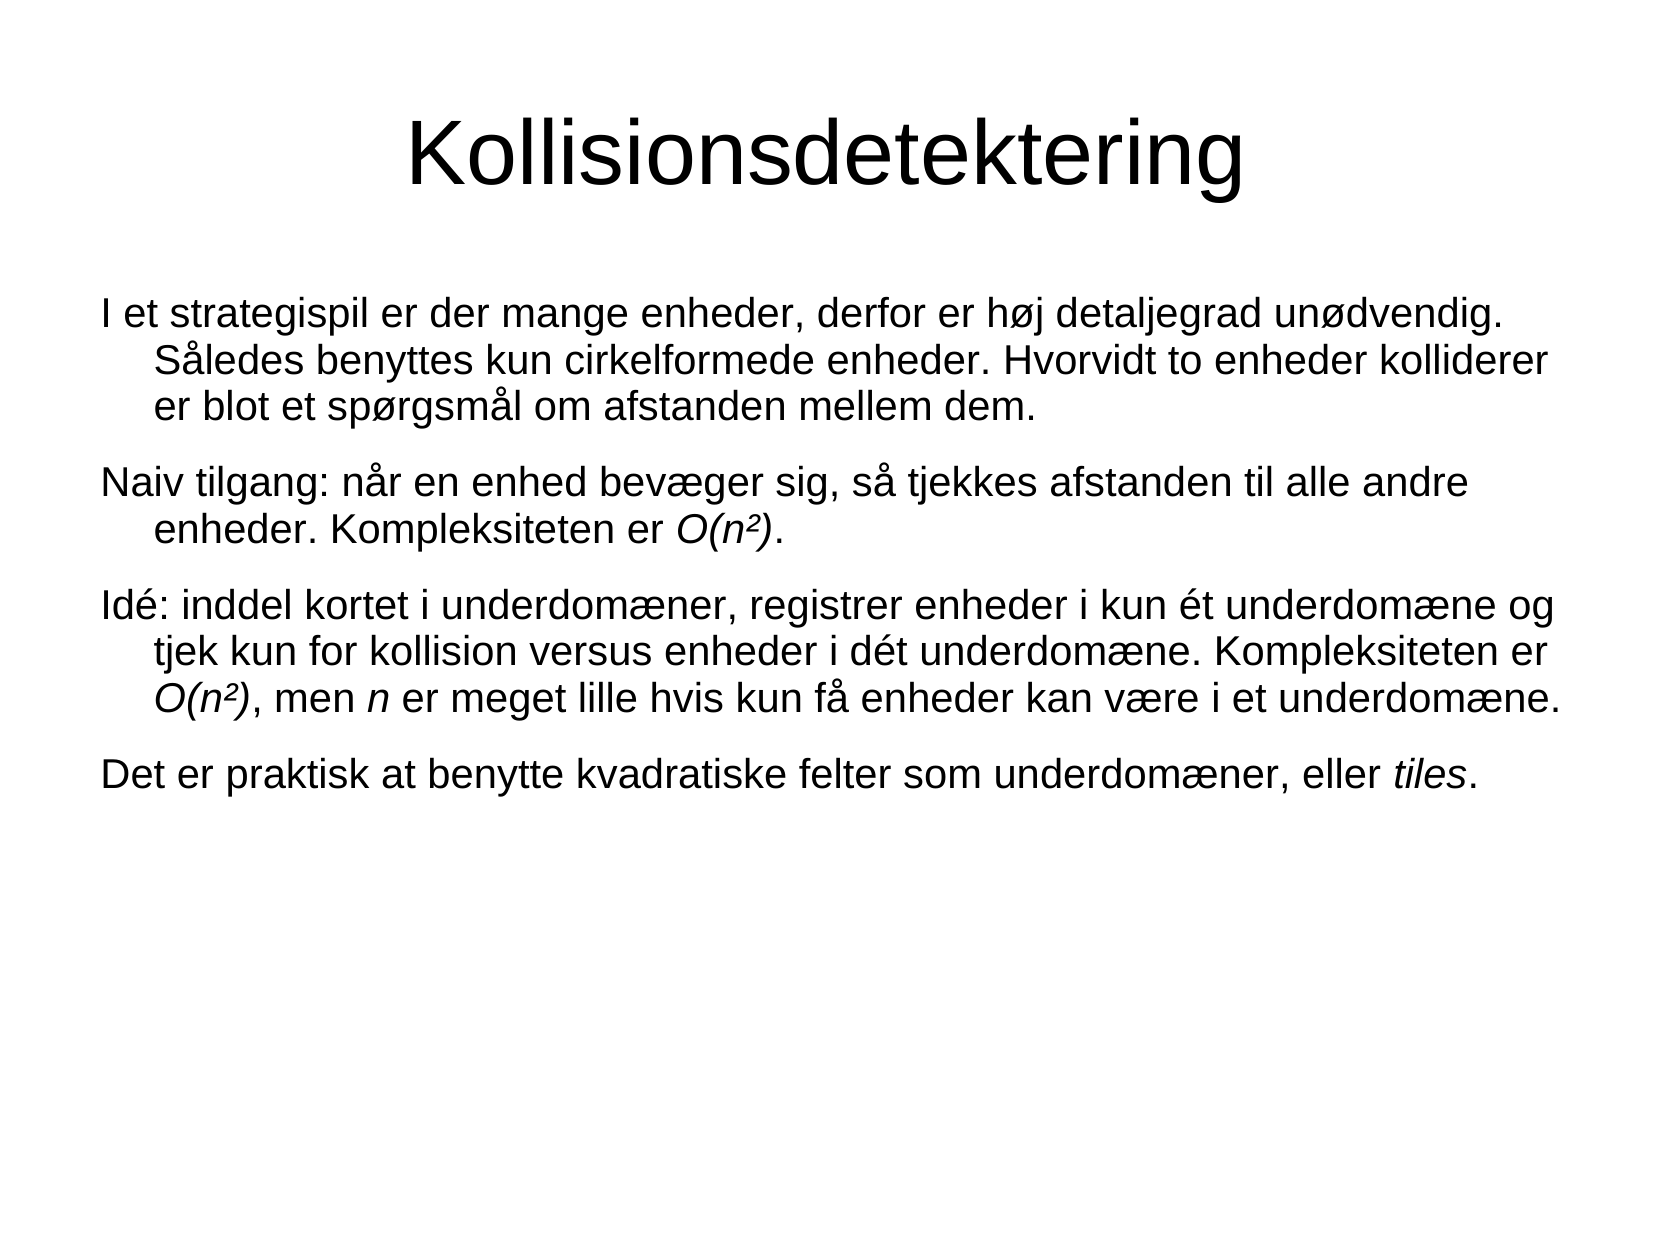

# Kollisionsdetektering
I et strategispil er der mange enheder, derfor er høj detaljegrad unødvendig. Således benyttes kun cirkelformede enheder. Hvorvidt to enheder kolliderer er blot et spørgsmål om afstanden mellem dem.
Naiv tilgang: når en enhed bevæger sig, så tjekkes afstanden til alle andre enheder. Kompleksiteten er O(n²).
Idé: inddel kortet i underdomæner, registrer enheder i kun ét underdomæne og tjek kun for kollision versus enheder i dét underdomæne. Kompleksiteten er O(n²), men n er meget lille hvis kun få enheder kan være i et underdomæne.
Det er praktisk at benytte kvadratiske felter som underdomæner, eller tiles.